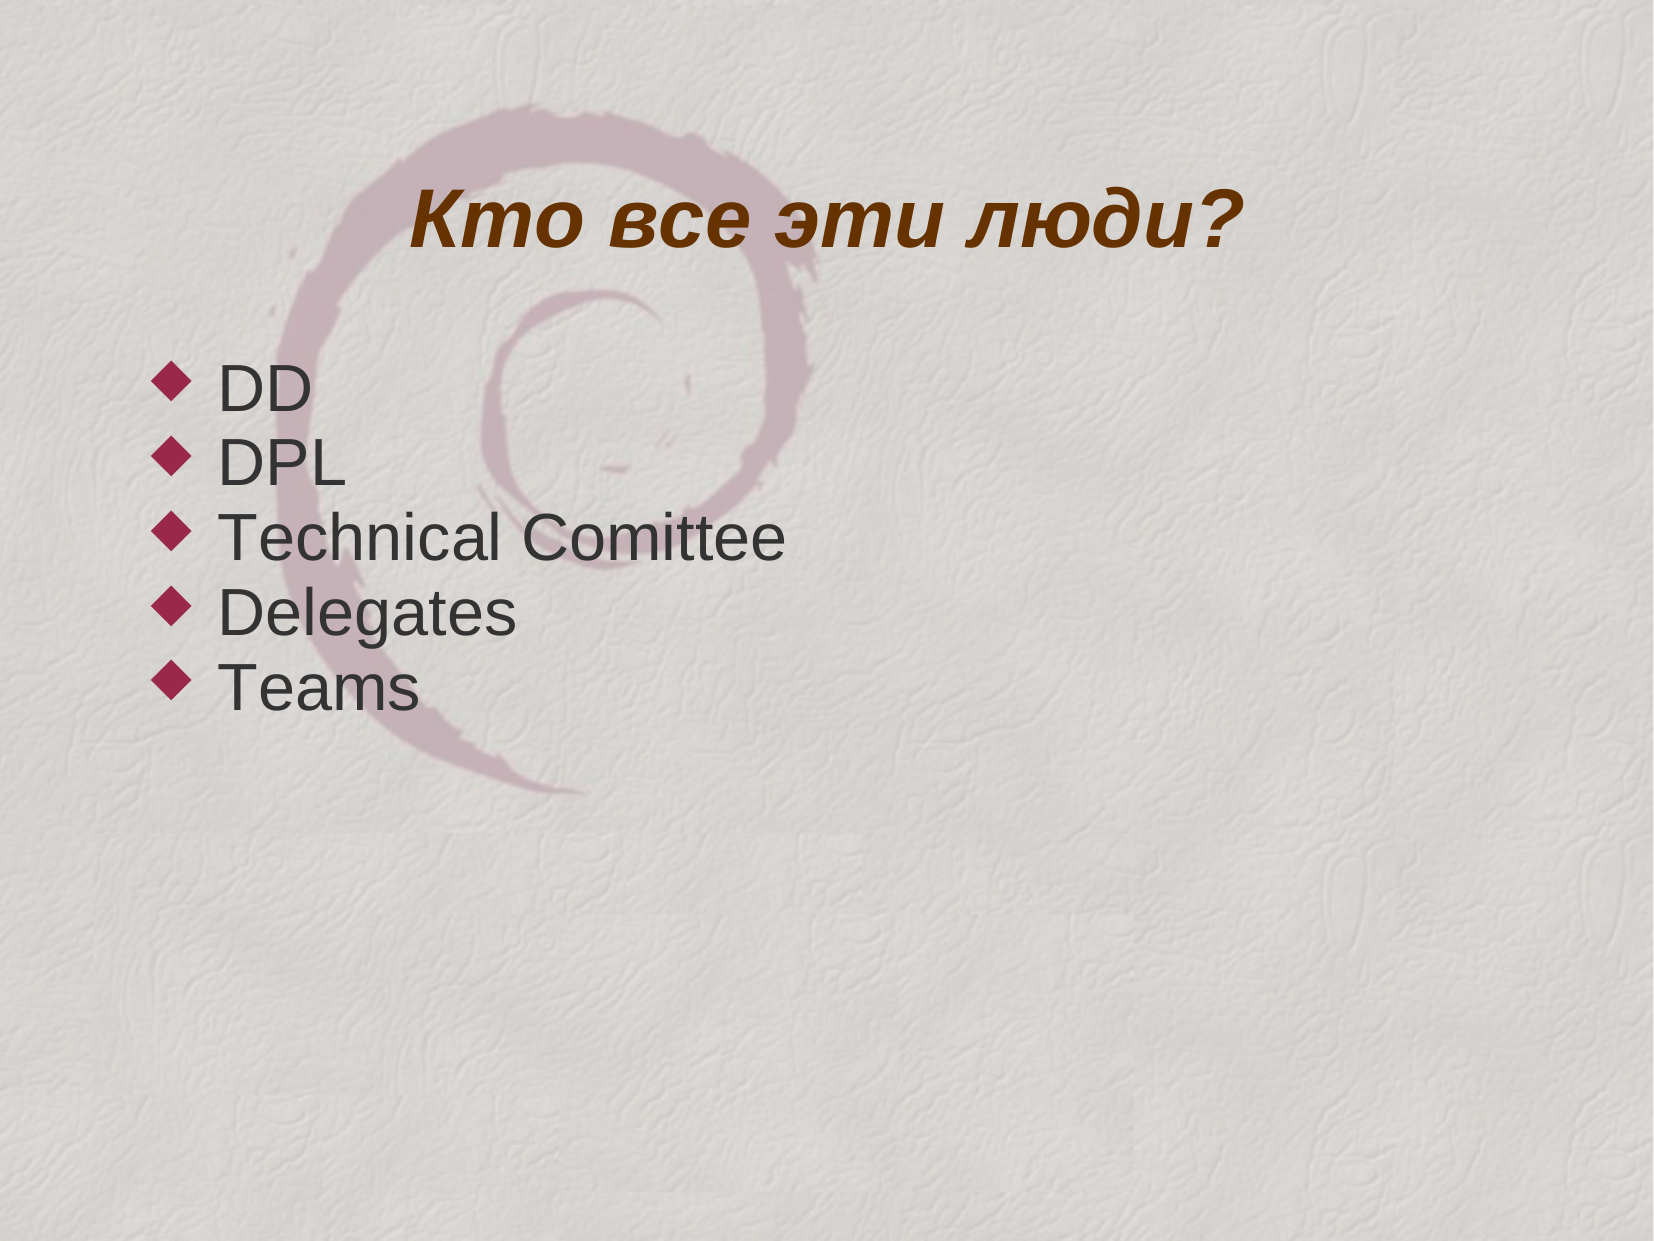

# Кто все эти люди?
DD
DPL
Technical Comittee
Delegates
Teams